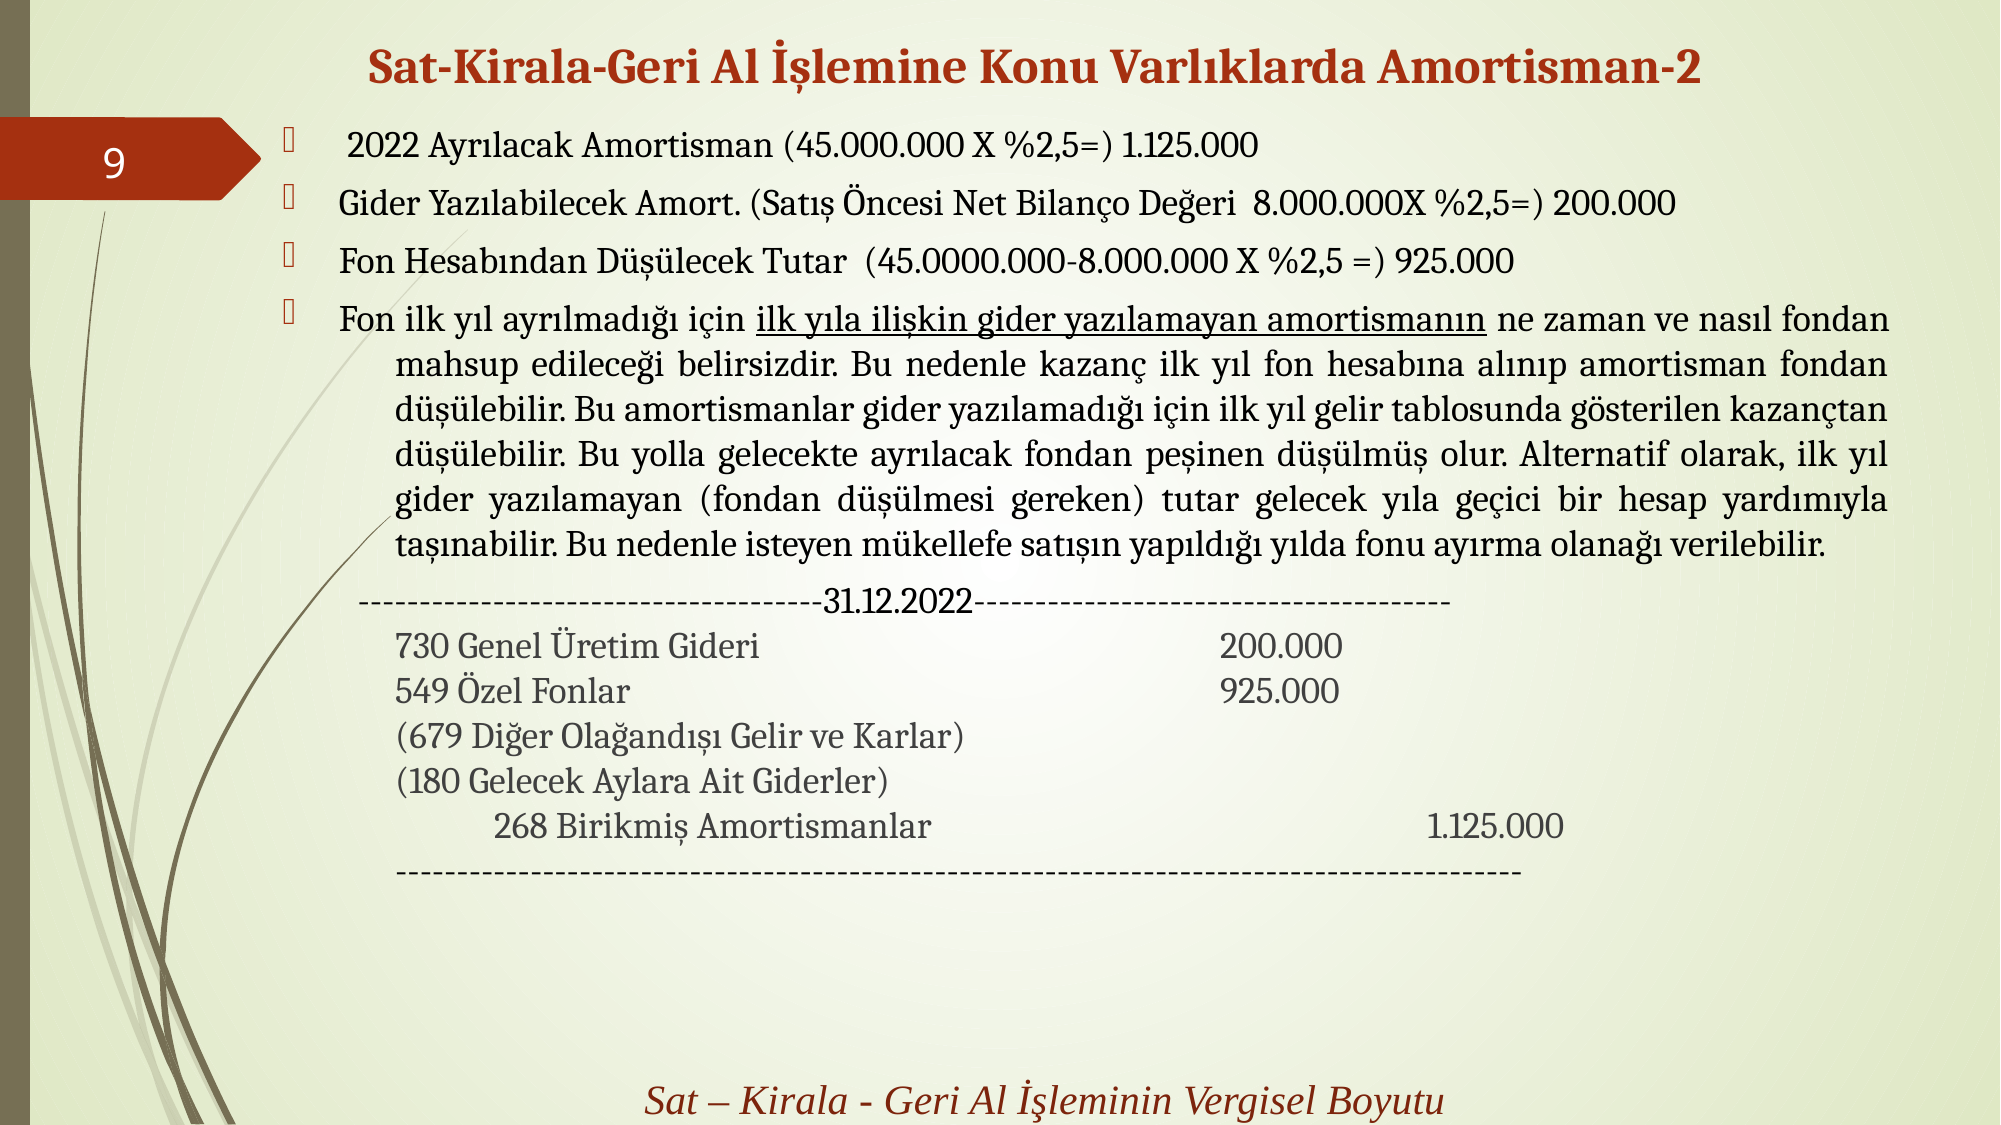

# Sat-Kirala-Geri Al İşlemine Konu Varlıklarda Amortisman-2
 2022 Ayrılacak Amortisman (45.000.000 X %2,5=) 1.125.000
Gider Yazılabilecek Amort. (Satış Öncesi Net Bilanço Değeri 8.000.000X %2,5=) 200.000
Fon Hesabından Düşülecek Tutar (45.0000.000-8.000.000 X %2,5 =) 925.000
Fon ilk yıl ayrılmadığı için ilk yıla ilişkin gider yazılamayan amortismanın ne zaman ve nasıl fondan mahsup edileceği belirsizdir. Bu nedenle kazanç ilk yıl fon hesabına alınıp amortisman fondan düşülebilir. Bu amortismanlar gider yazılamadığı için ilk yıl gelir tablosunda gösterilen kazançtan düşülebilir. Bu yolla gelecekte ayrılacak fondan peşinen düşülmüş olur. Alternatif olarak, ilk yıl gider yazılamayan (fondan düşülmesi gereken) tutar gelecek yıla geçici bir hesap yardımıyla taşınabilir. Bu nedenle isteyen mükellefe satışın yapıldığı yılda fonu ayırma olanağı verilebilir.
	--------------------------------------31.12.2022---------------------------------------
730 Genel Üretim Gideri 				200.000
549 Özel Fonlar 				925.000
(679 Diğer Olağandışı Gelir ve Karlar)
(180 Gelecek Aylara Ait Giderler)
 268 Birikmiş Amortismanlar						 1.125.000
--------------------------------------------------------------------------------------------
Sat – Kirala - Geri Al İşleminin Vergisel Boyutu